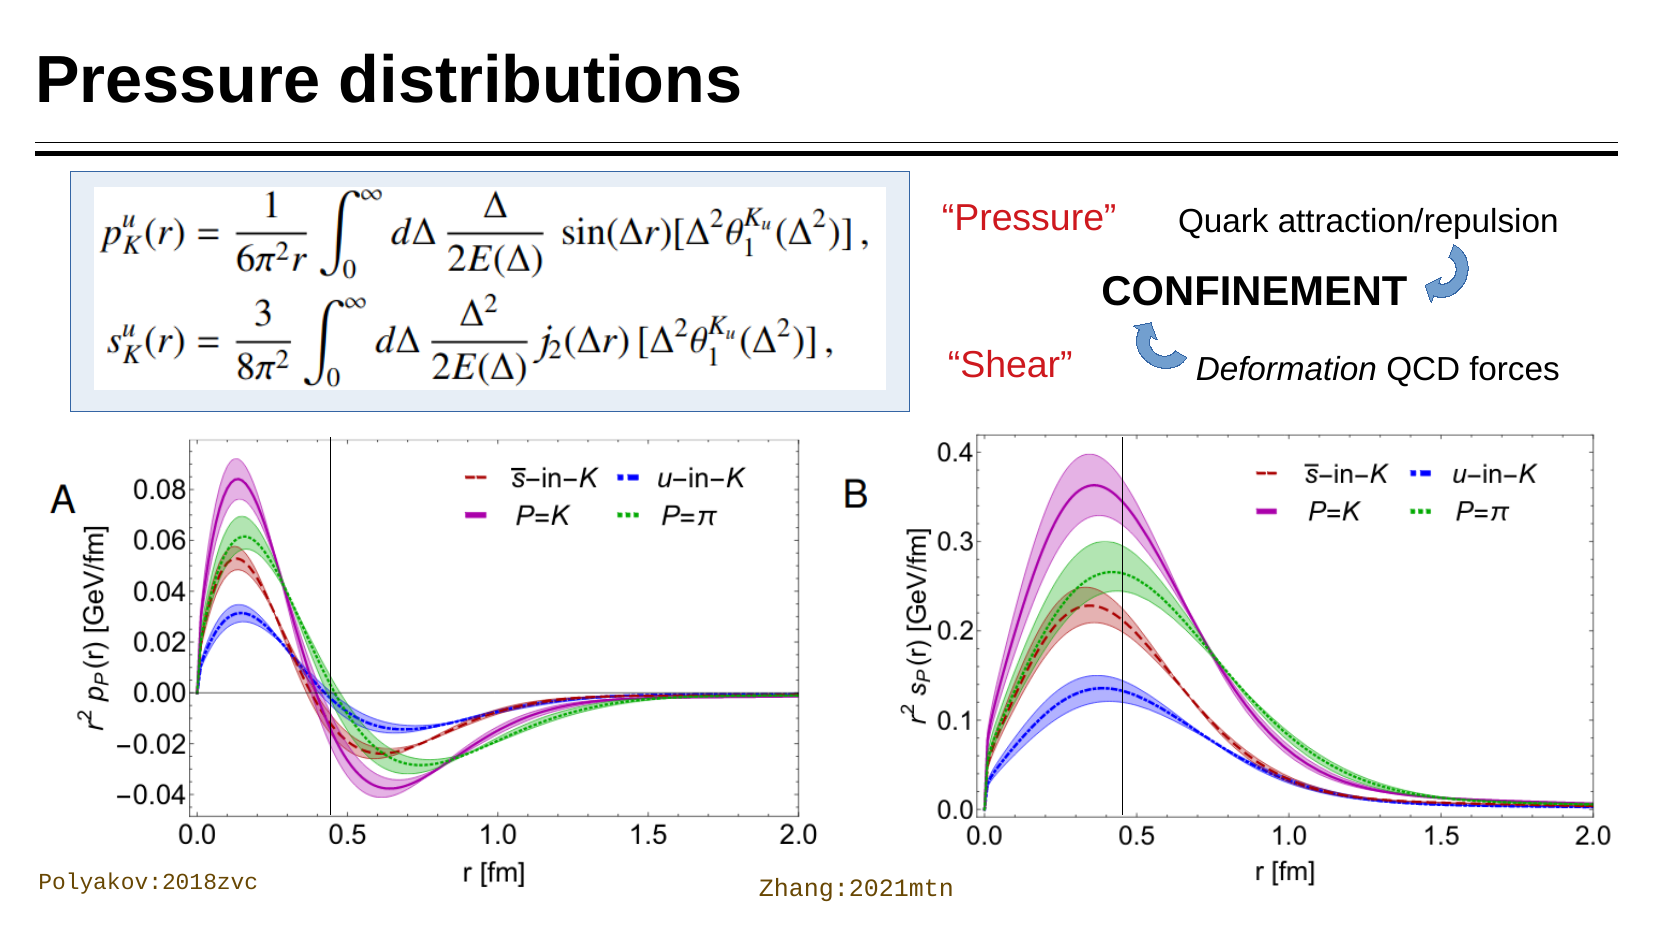

# Pressure distributions
“Pressure”
Quark attraction/repulsion
CONFINEMENT
“Shear”
Deformation QCD forces
Polyakov:2018zvc
Zhang:2021mtn